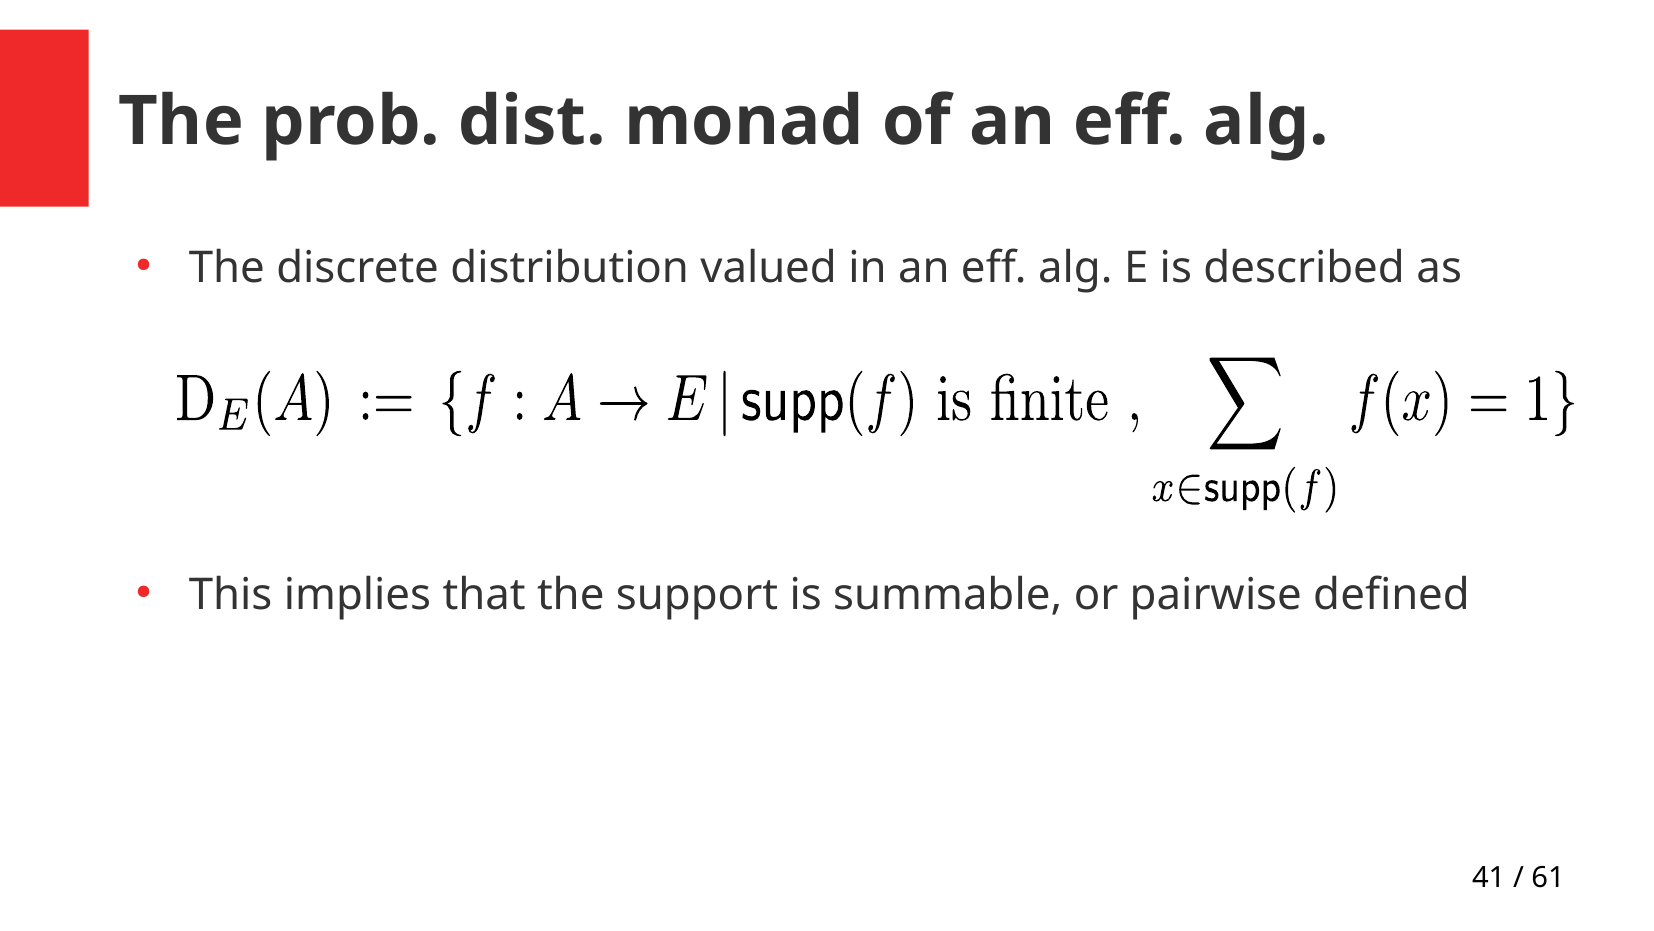

The prob. dist. monad of an eff. alg.
# The discrete distribution valued in an eff. alg. E is described as
This implies that the support is summable, or pairwise defined
41